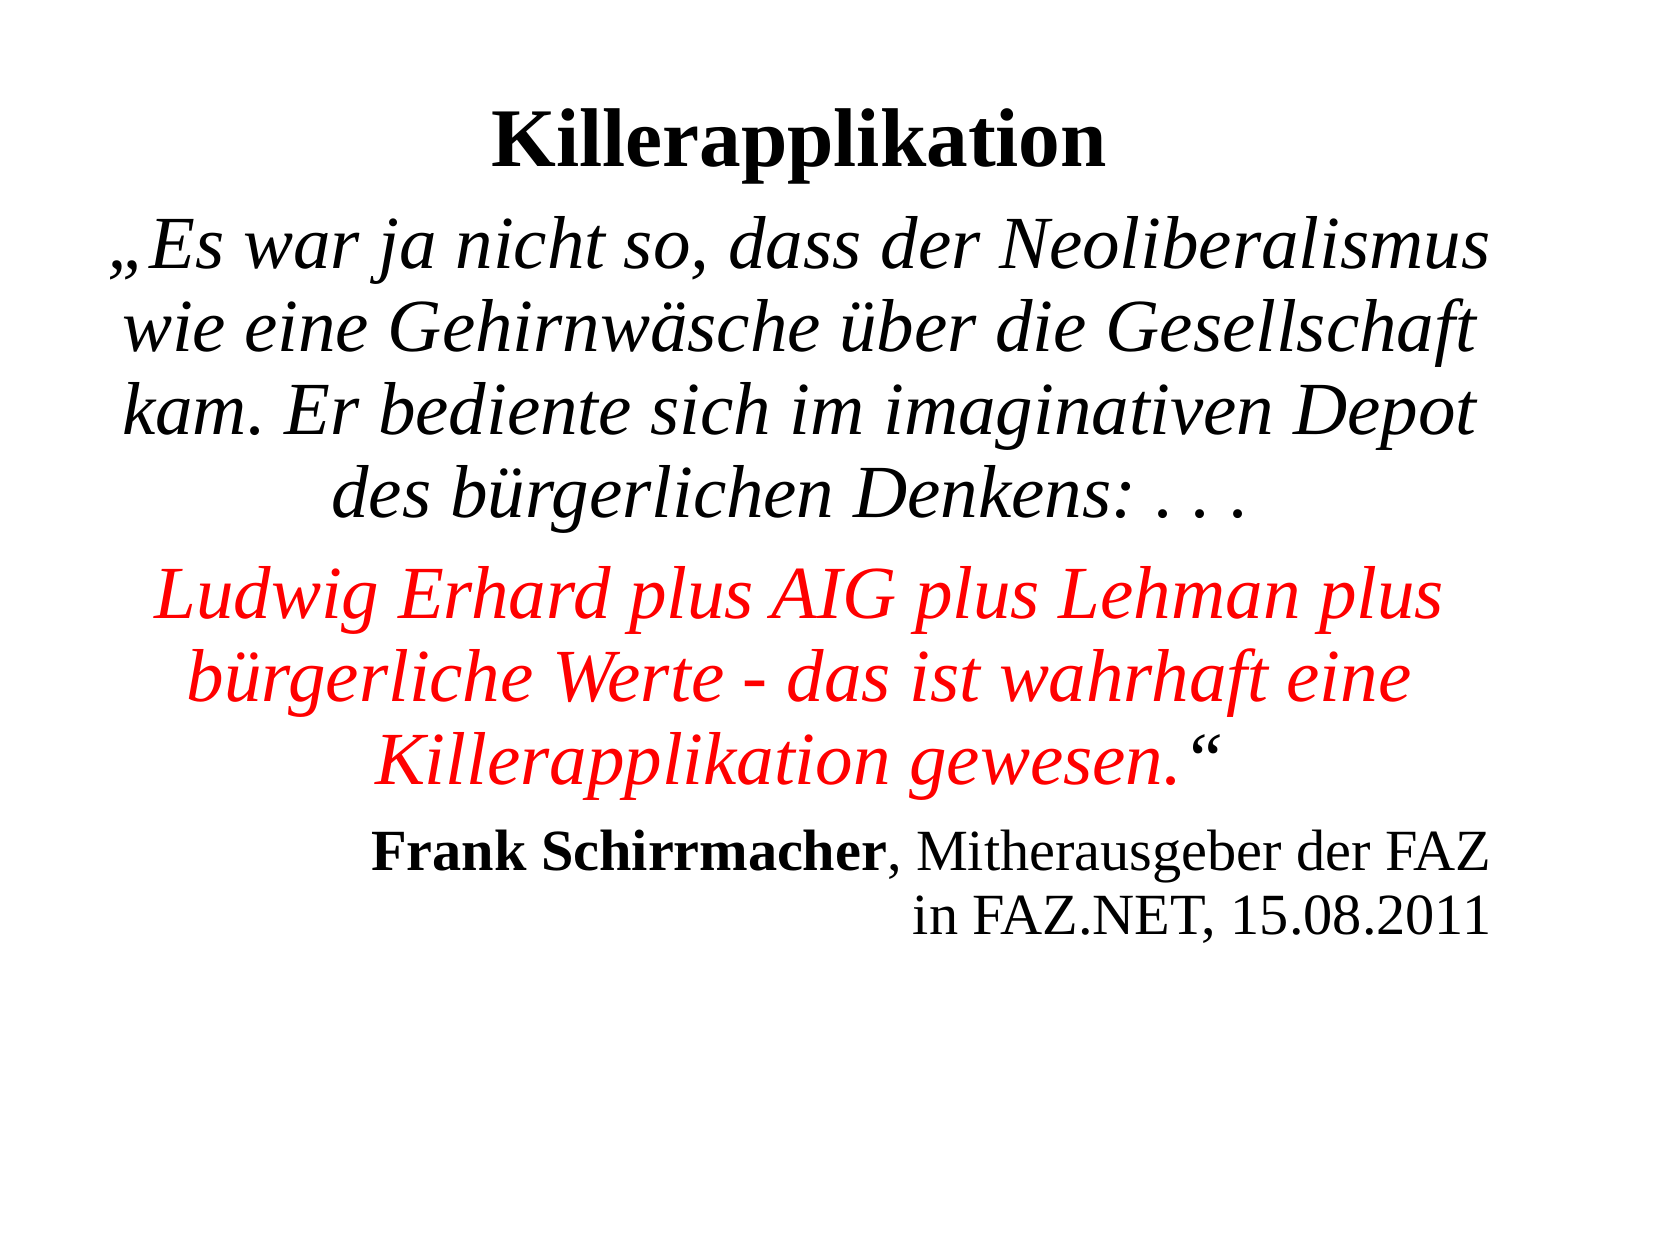

Killerapplikation
„Es war ja nicht so, dass der Neoliberalismus wie eine Gehirnwäsche über die Gesellschaft kam. Er bediente sich im imaginativen Depot des bürgerlichen Denkens: . . .
Ludwig Erhard plus AIG plus Lehman plus bürgerliche Werte - das ist wahrhaft eine Killerapplikation gewesen.“
Frank Schirrmacher, Mitherausgeber der FAZ
in FAZ.NET, 15.08.2011